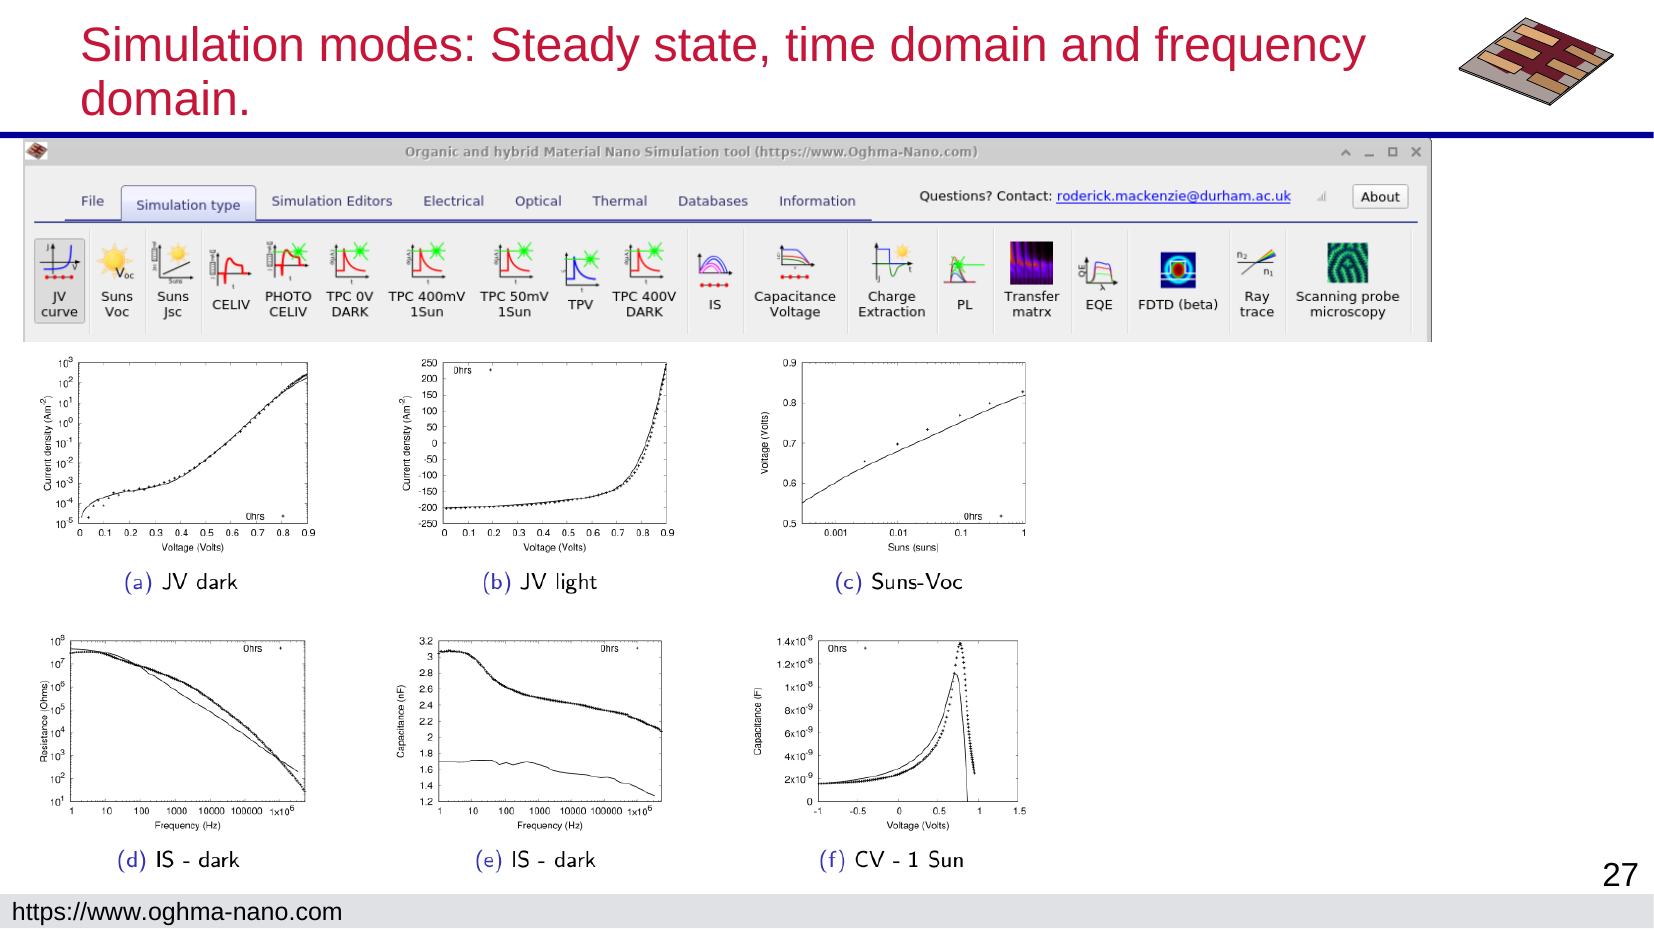

# Simulation modes: Steady state, time domain and frequency domain.